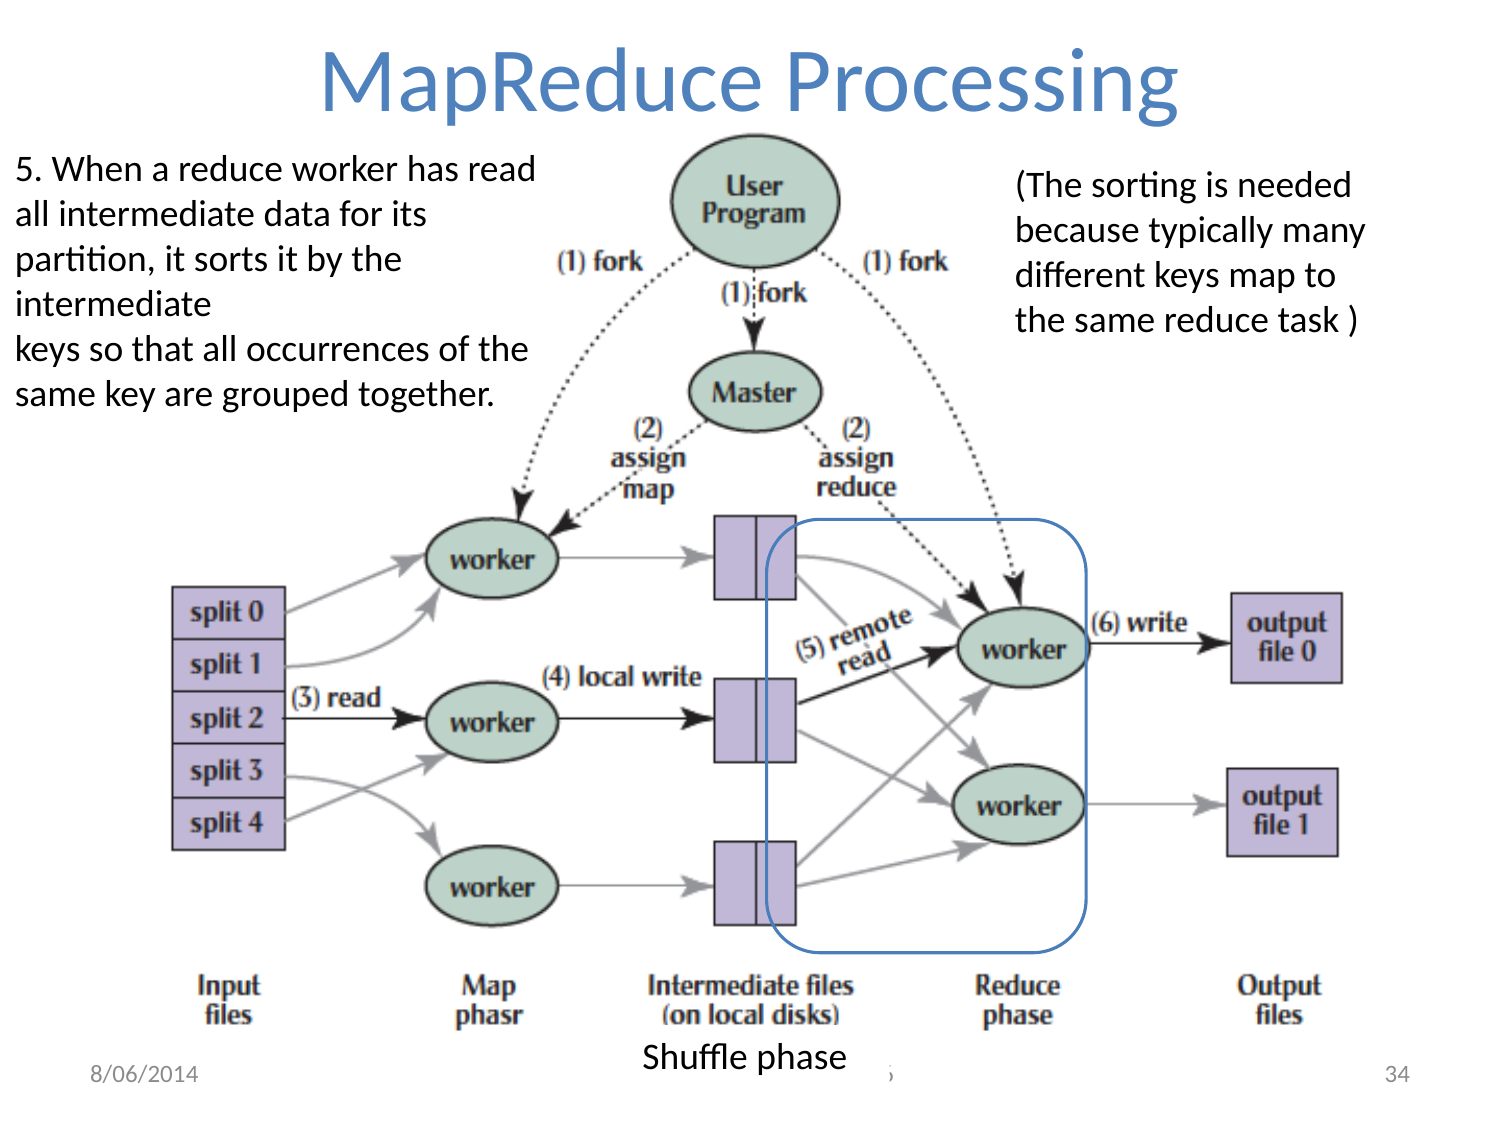

# MapReduce Processing
5. When a reduce worker has read all intermediate data for its partition, it sorts it by the intermediate
keys so that all occurrences of the same key are grouped together.
(The sorting is needed because typically many different keys map to
the same reduce task )
Shuffle phase
8/06/2014
Summer 2014 -- Lecture #26